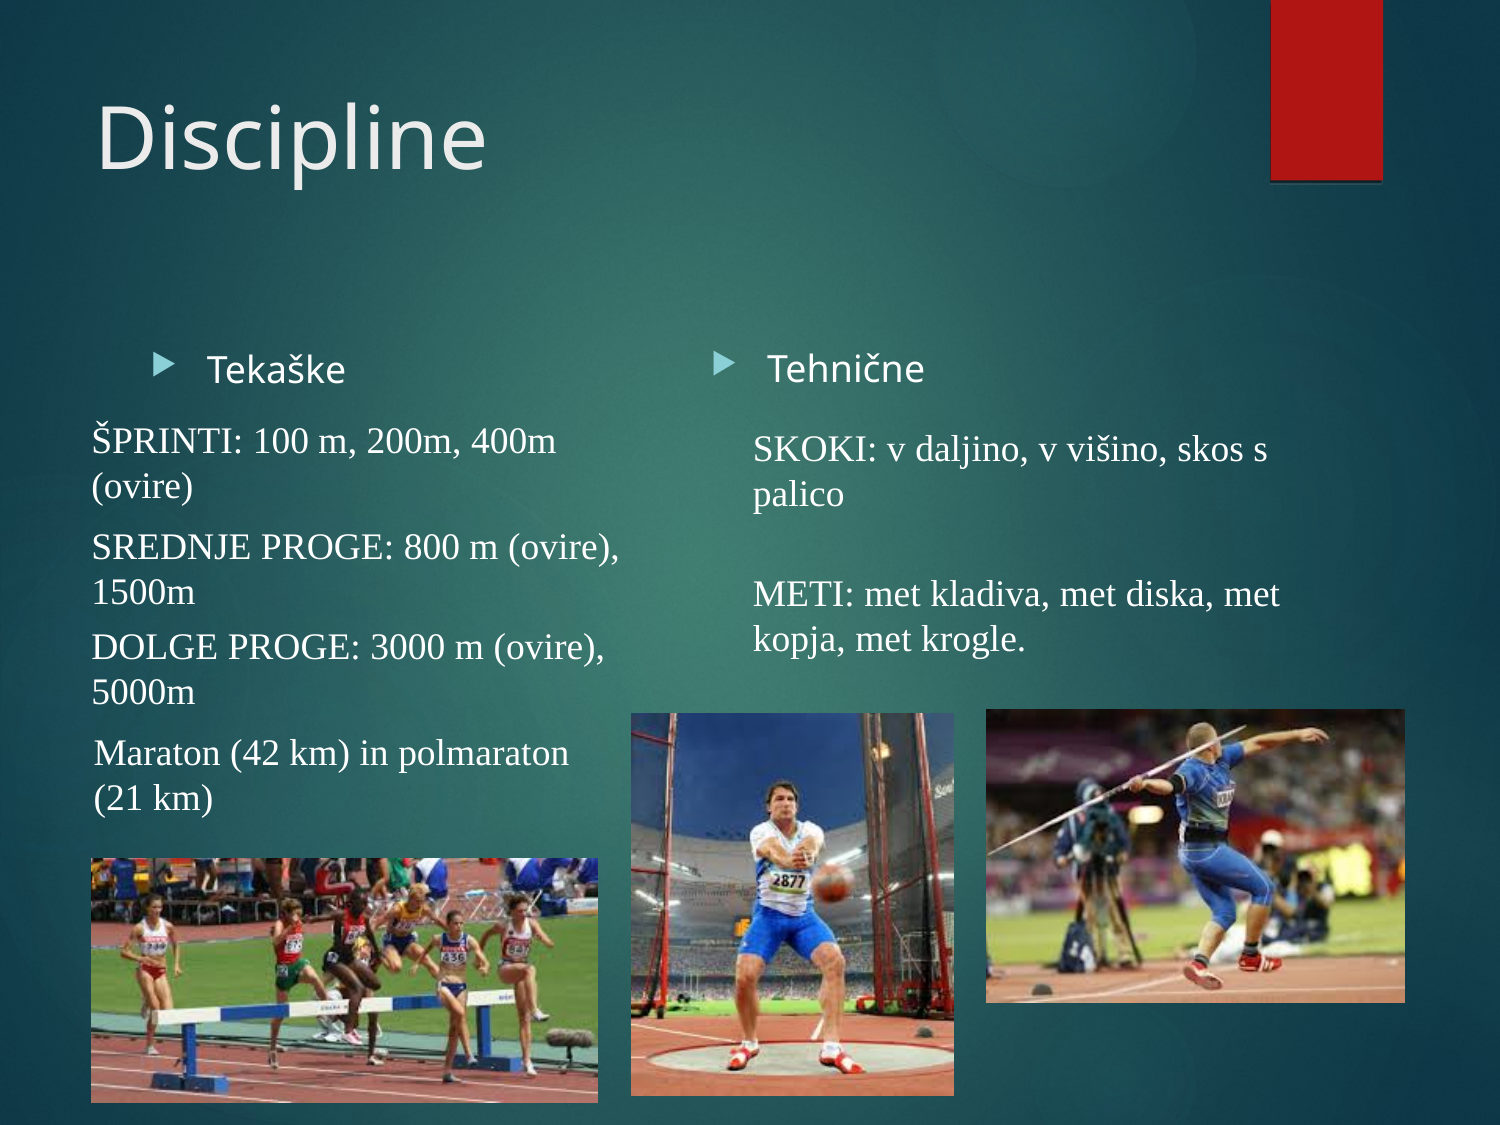

# Discipline
Tehnične
Tekaške
ŠPRINTI: 100 m, 200m, 400m (ovire)
SKOKI: v daljino, v višino, skos s palico
SREDNJE PROGE: 800 m (ovire), 1500m
METI: met kladiva, met diska, met kopja, met krogle.
DOLGE PROGE: 3000 m (ovire), 5000m
Maraton (42 km) in polmaraton (21 km)